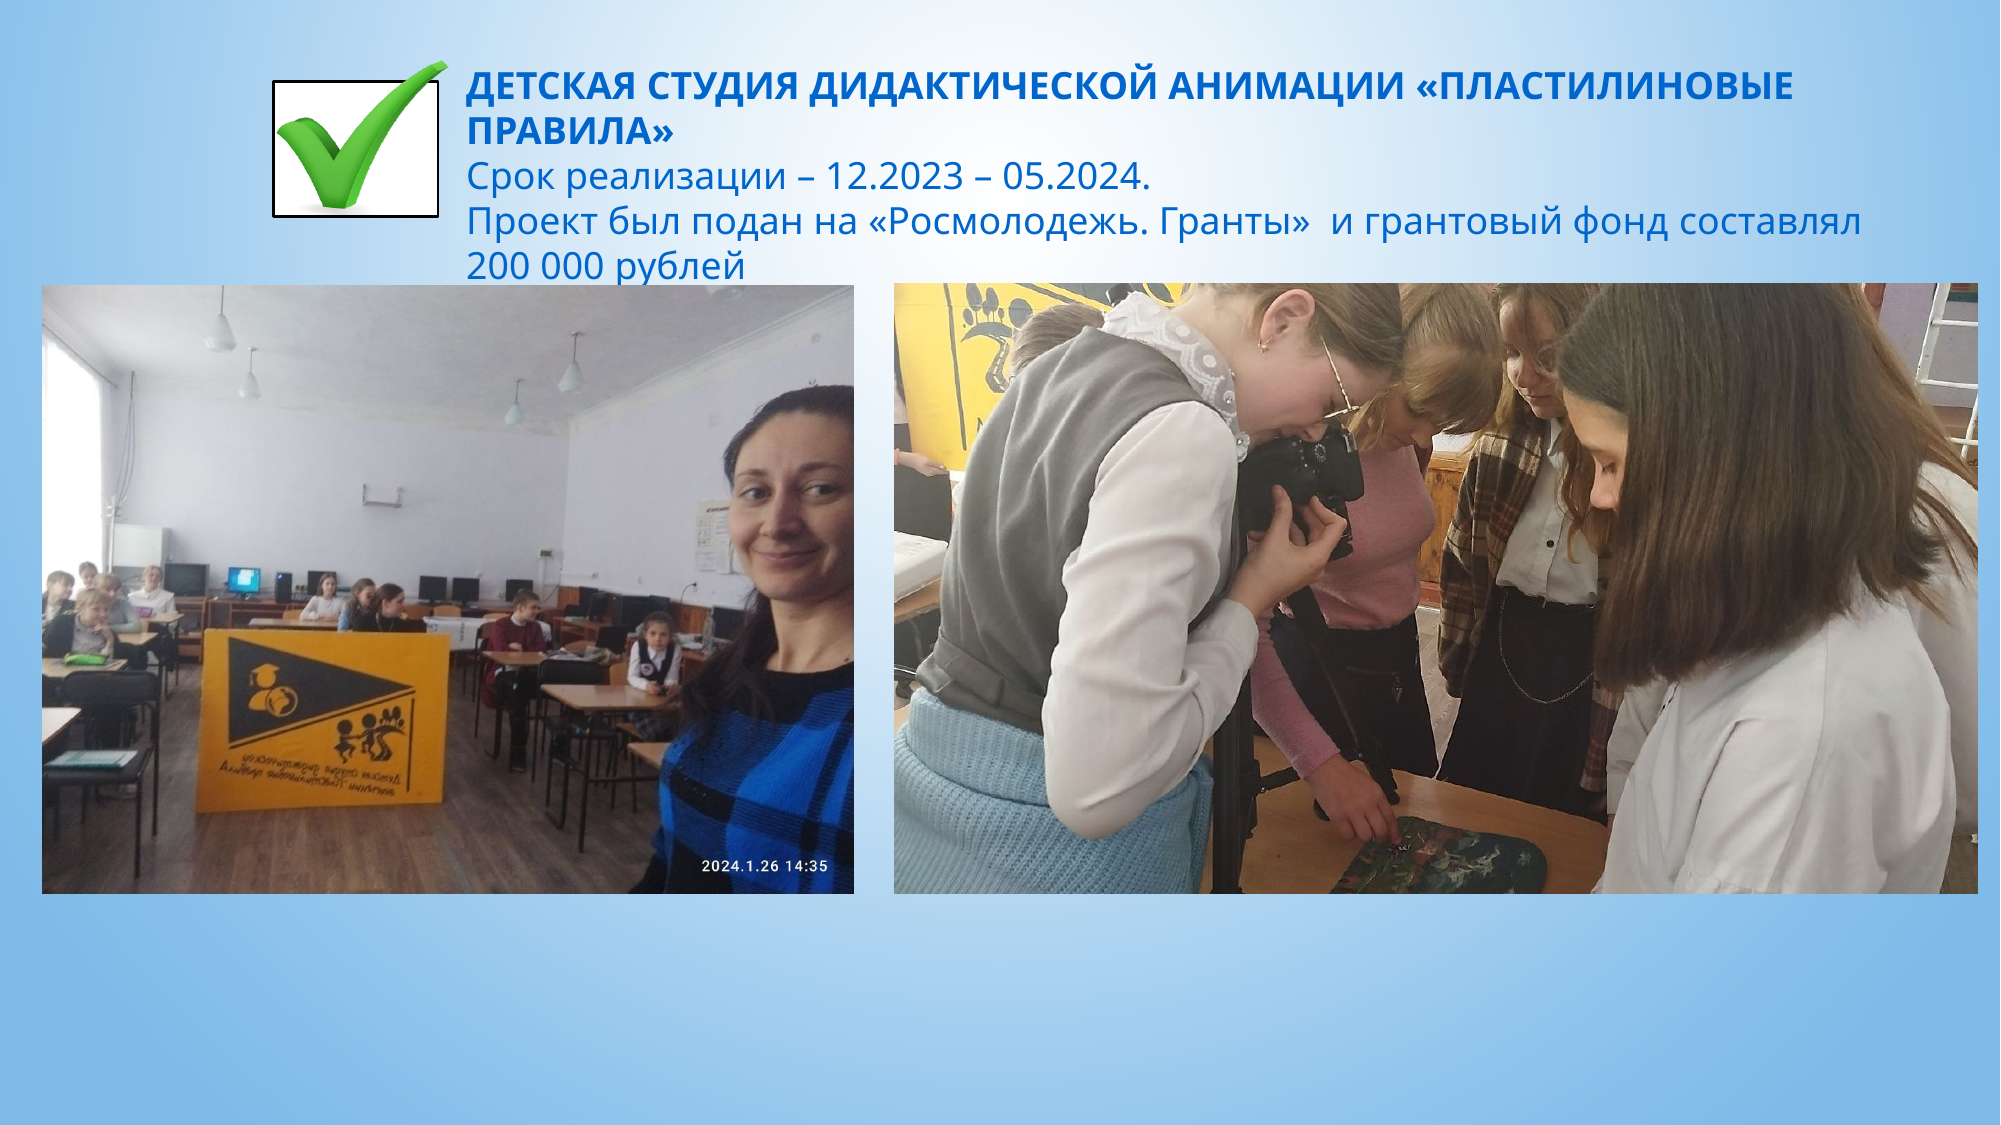

ДЕТСКАЯ СТУДИЯ ДИДАКТИЧЕСКОЙ АНИМАЦИИ «ПЛАСТИЛИНОВЫЕ ПРАВИЛА»
Срок реализации – 12.2023 – 05.2024.
Проект был подан на «Росмолодежь. Гранты» и грантовый фонд составлял 200 000 рублей